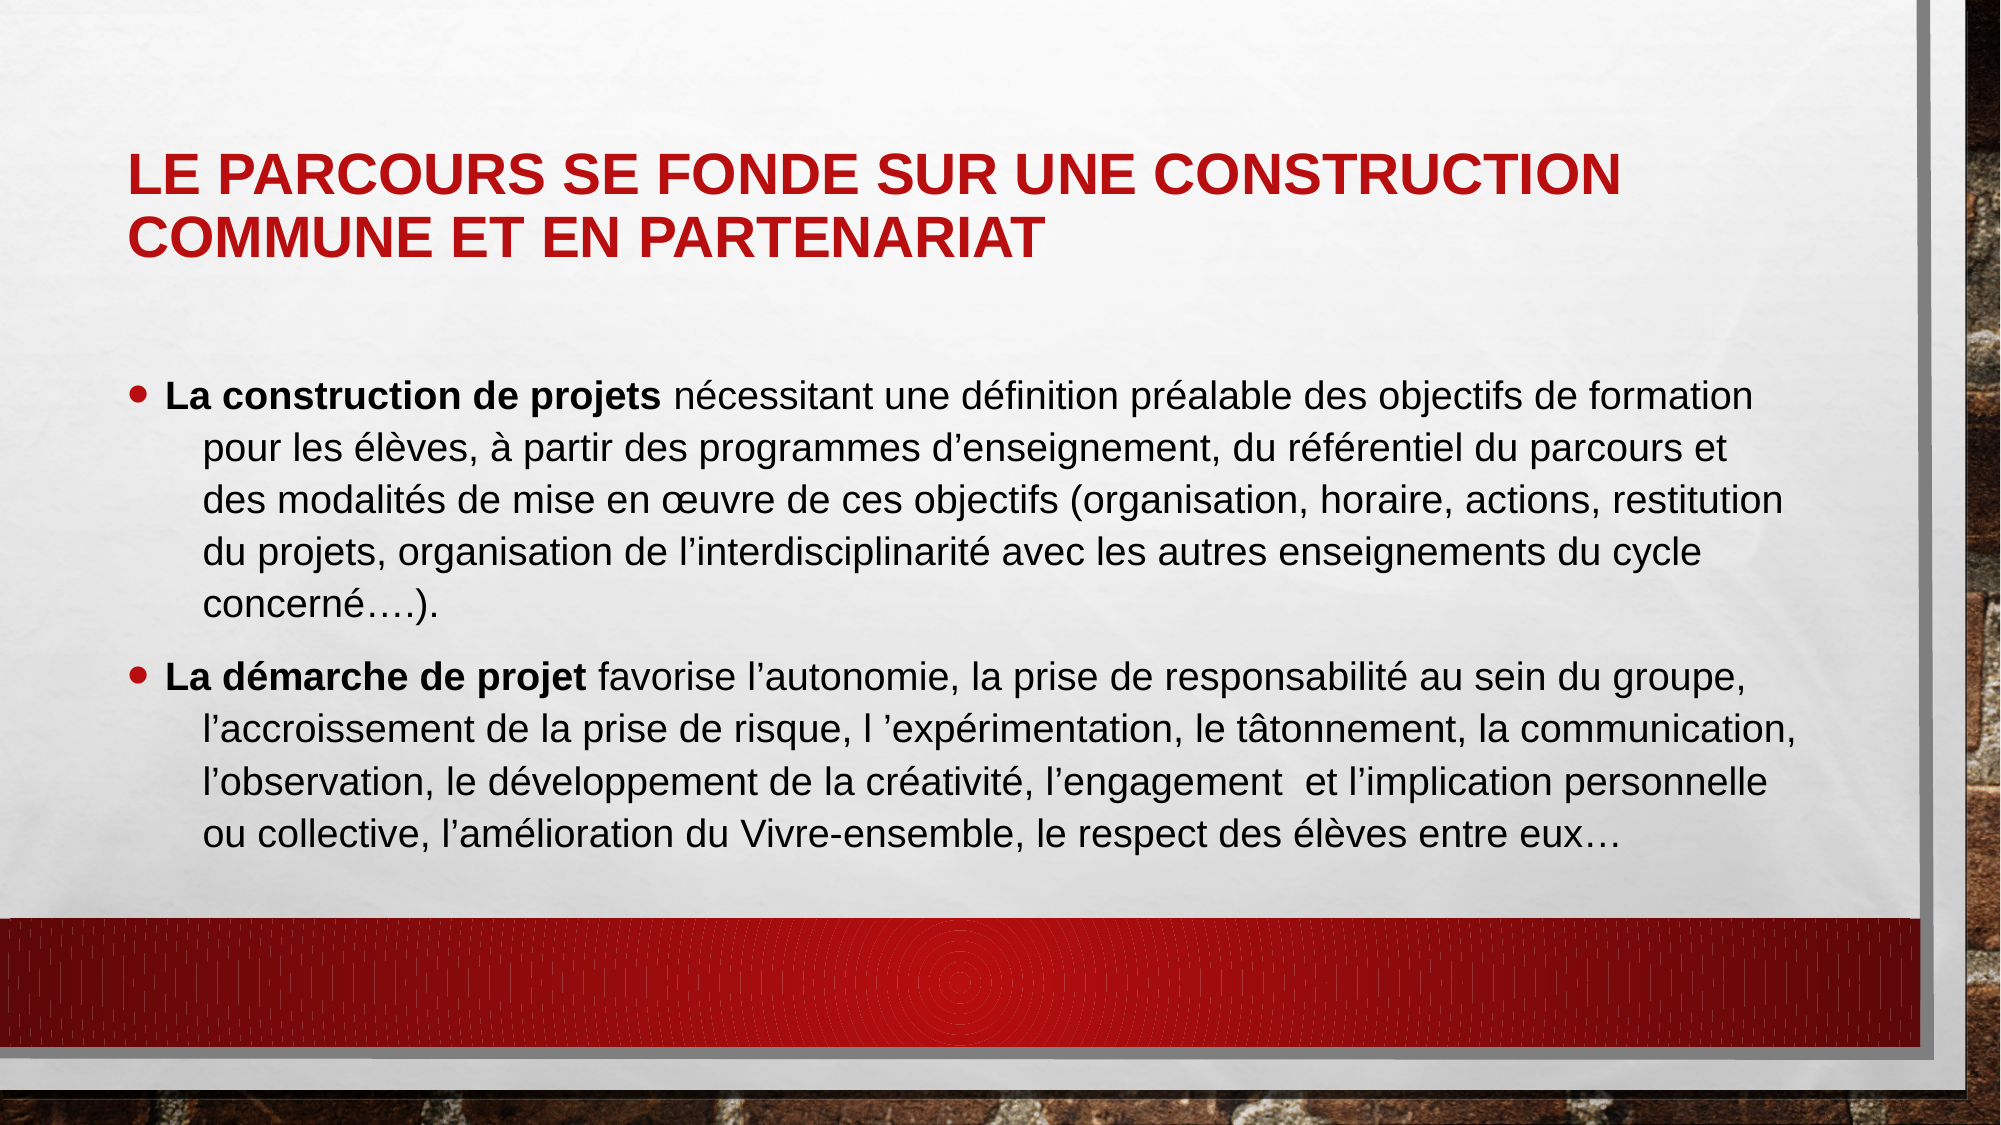

# Le parcours se fonde sur une construction commune et en partenariat
La construction de projets nécessitant une définition préalable des objectifs de formation pour les élèves, à partir des programmes d’enseignement, du référentiel du parcours et des modalités de mise en œuvre de ces objectifs (organisation, horaire, actions, restitution du projets, organisation de l’interdisciplinarité avec les autres enseignements du cycle concerné….).
La démarche de projet favorise l’autonomie, la prise de responsabilité au sein du groupe, l’accroissement de la prise de risque, l ’expérimentation, le tâtonnement, la communication, l’observation, le développement de la créativité, l’engagement et l’implication personnelle ou collective, l’amélioration du Vivre-ensemble, le respect des élèves entre eux…